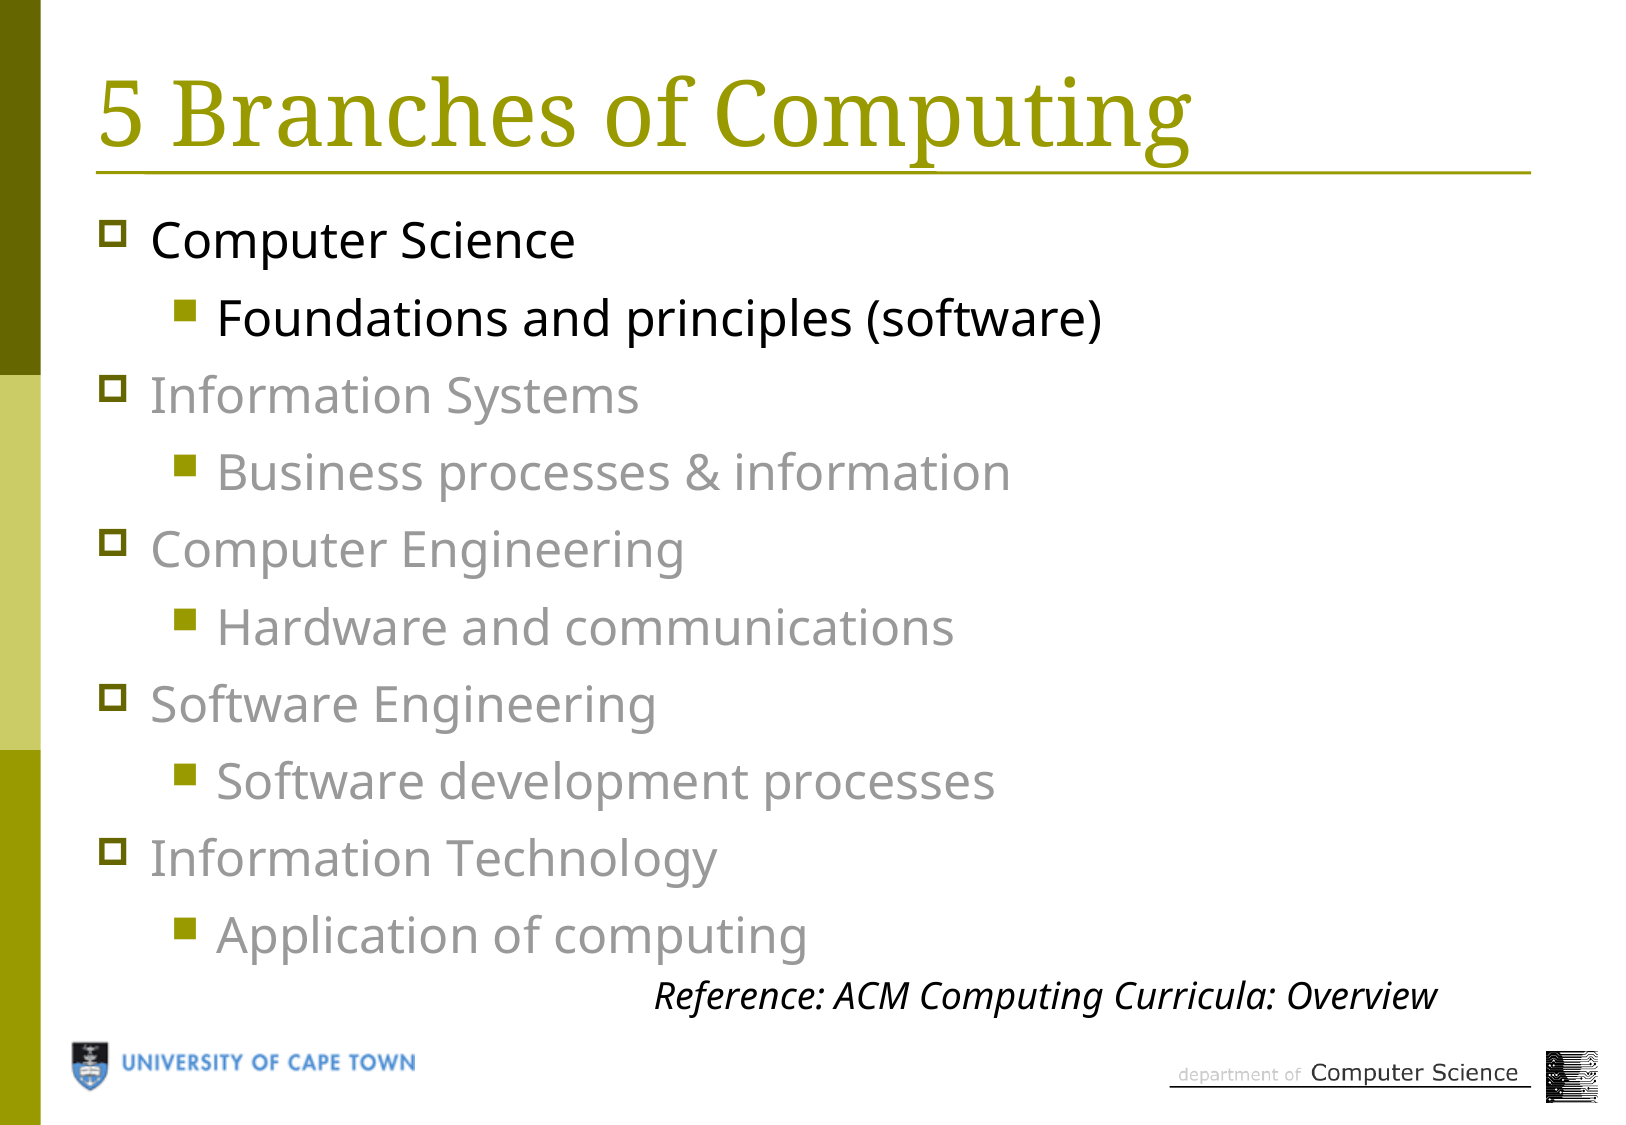

# 5 Branches of Computing
Computer Science
Foundations and principles (software)
Information Systems
Business processes & information
Computer Engineering
Hardware and communications
Software Engineering
Software development processes
Information Technology
Application of computing
Reference: ACM Computing Curricula: Overview